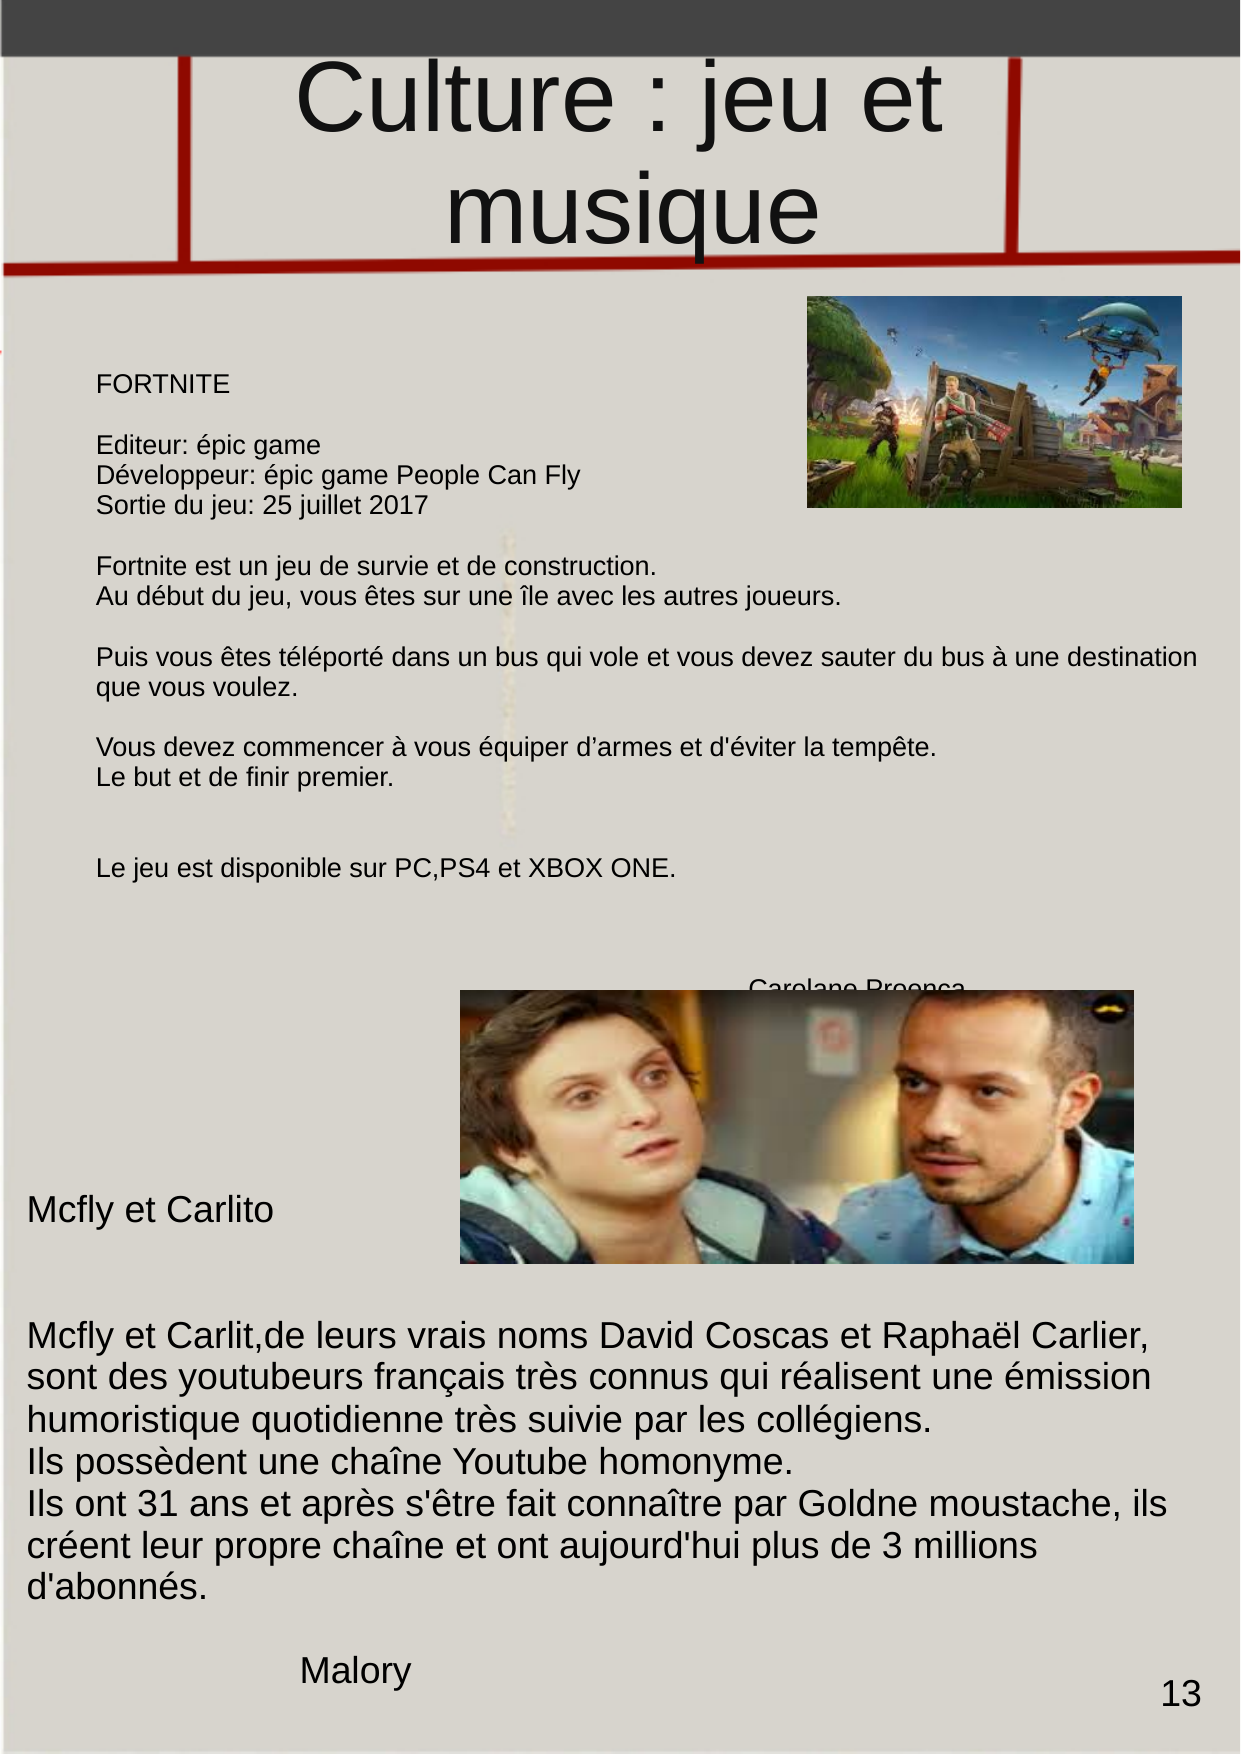

# Culture : jeu et musique
FORTNITE
Editeur: épic game
Développeur: épic game People Can Fly
Sortie du jeu: 25 juillet 2017
Fortnite est un jeu de survie et de construction.
Au début du jeu, vous êtes sur une île avec les autres joueurs.
Puis vous êtes téléporté dans un bus qui vole et vous devez sauter du bus à une destination
que vous voulez.
Vous devez commencer à vous équiper d’armes et d'éviter la tempête.
Le but et de finir premier.
Le jeu est disponible sur PC,PS4 et XBOX ONE.
 Carolane Proenca
Mcfly et Carlito
Mcfly et Carlit,de leurs vrais noms David Coscas et Raphaël Carlier, sont des youtubeurs français très connus qui réalisent une émission humoristique quotidienne très suivie par les collégiens.
Ils possèdent une chaîne Youtube homonyme.
Ils ont 31 ans et après s'être fait connaître par Goldne moustache, ils créent leur propre chaîne et ont aujourd'hui plus de 3 millions d'abonnés.
 Malory
13